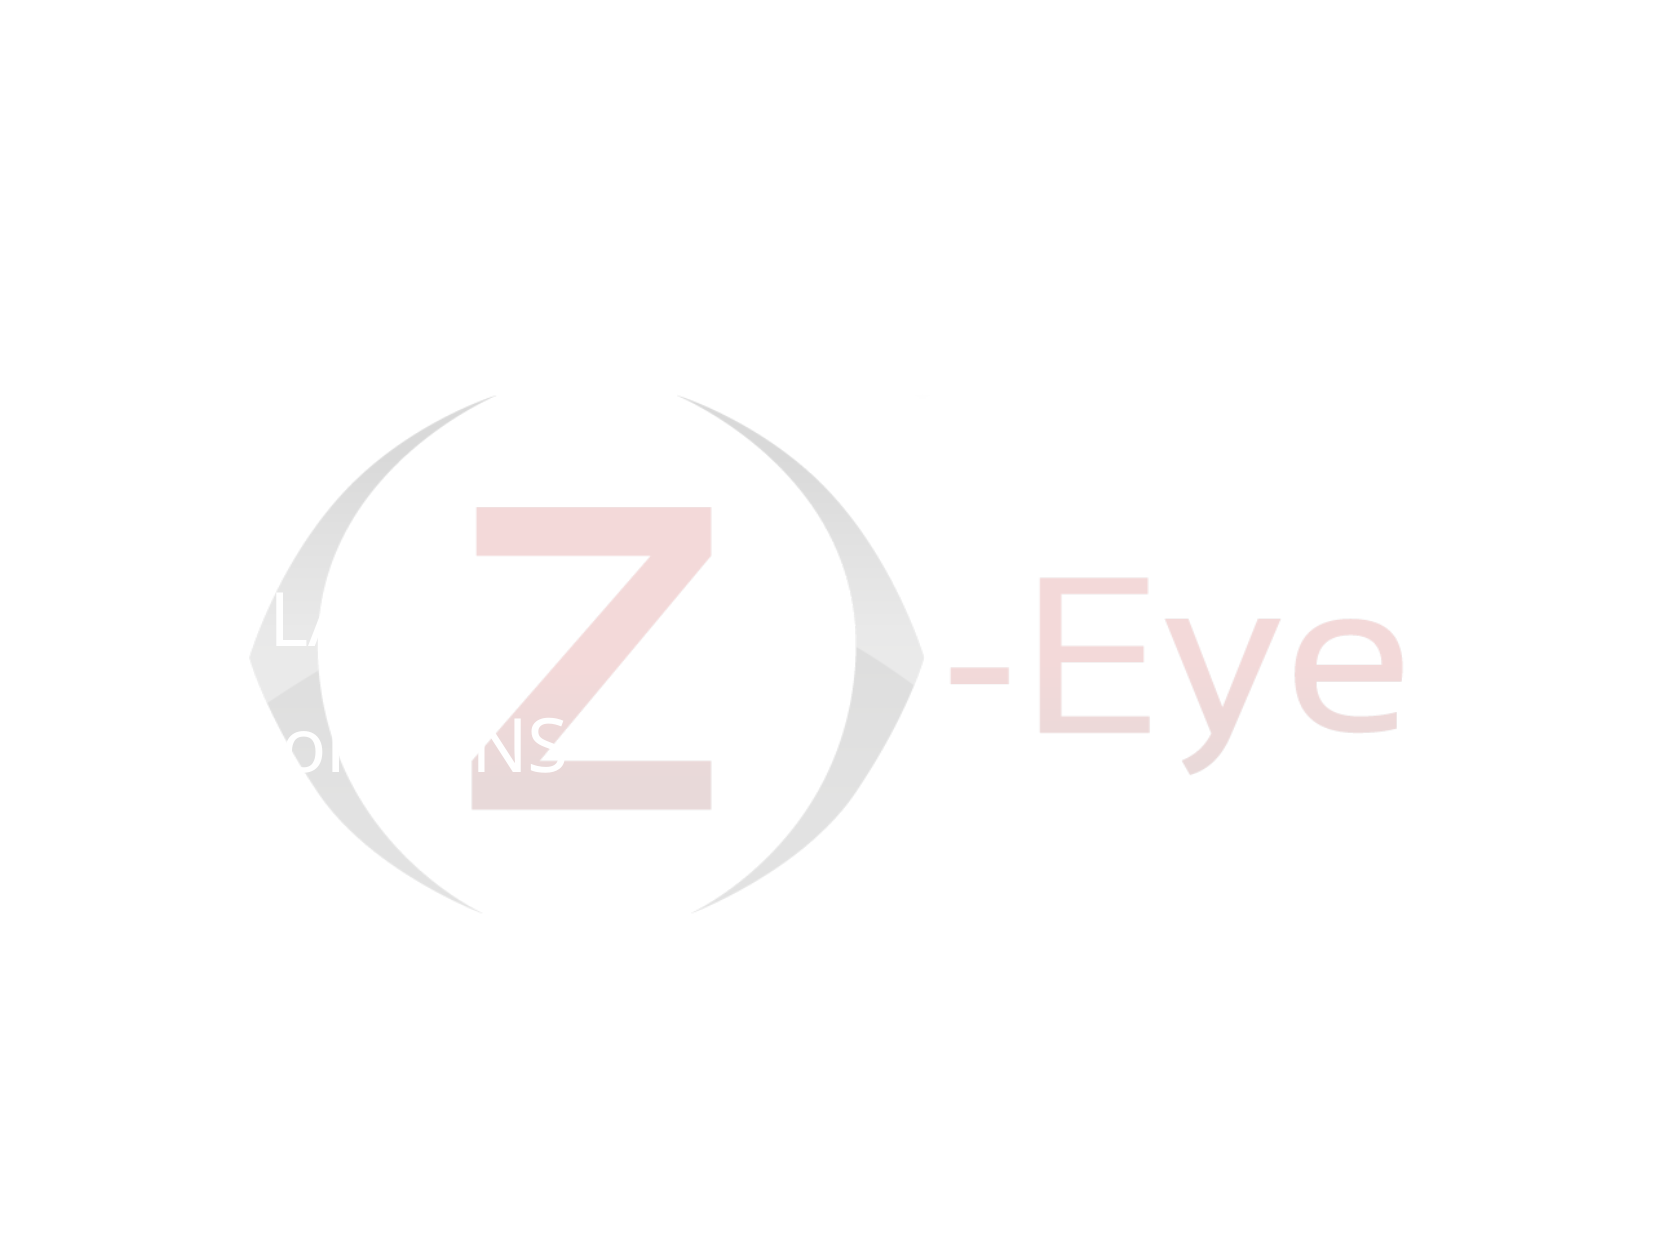

# Recherche
Et d'autres
IP
VLAN
Nom DNS
...